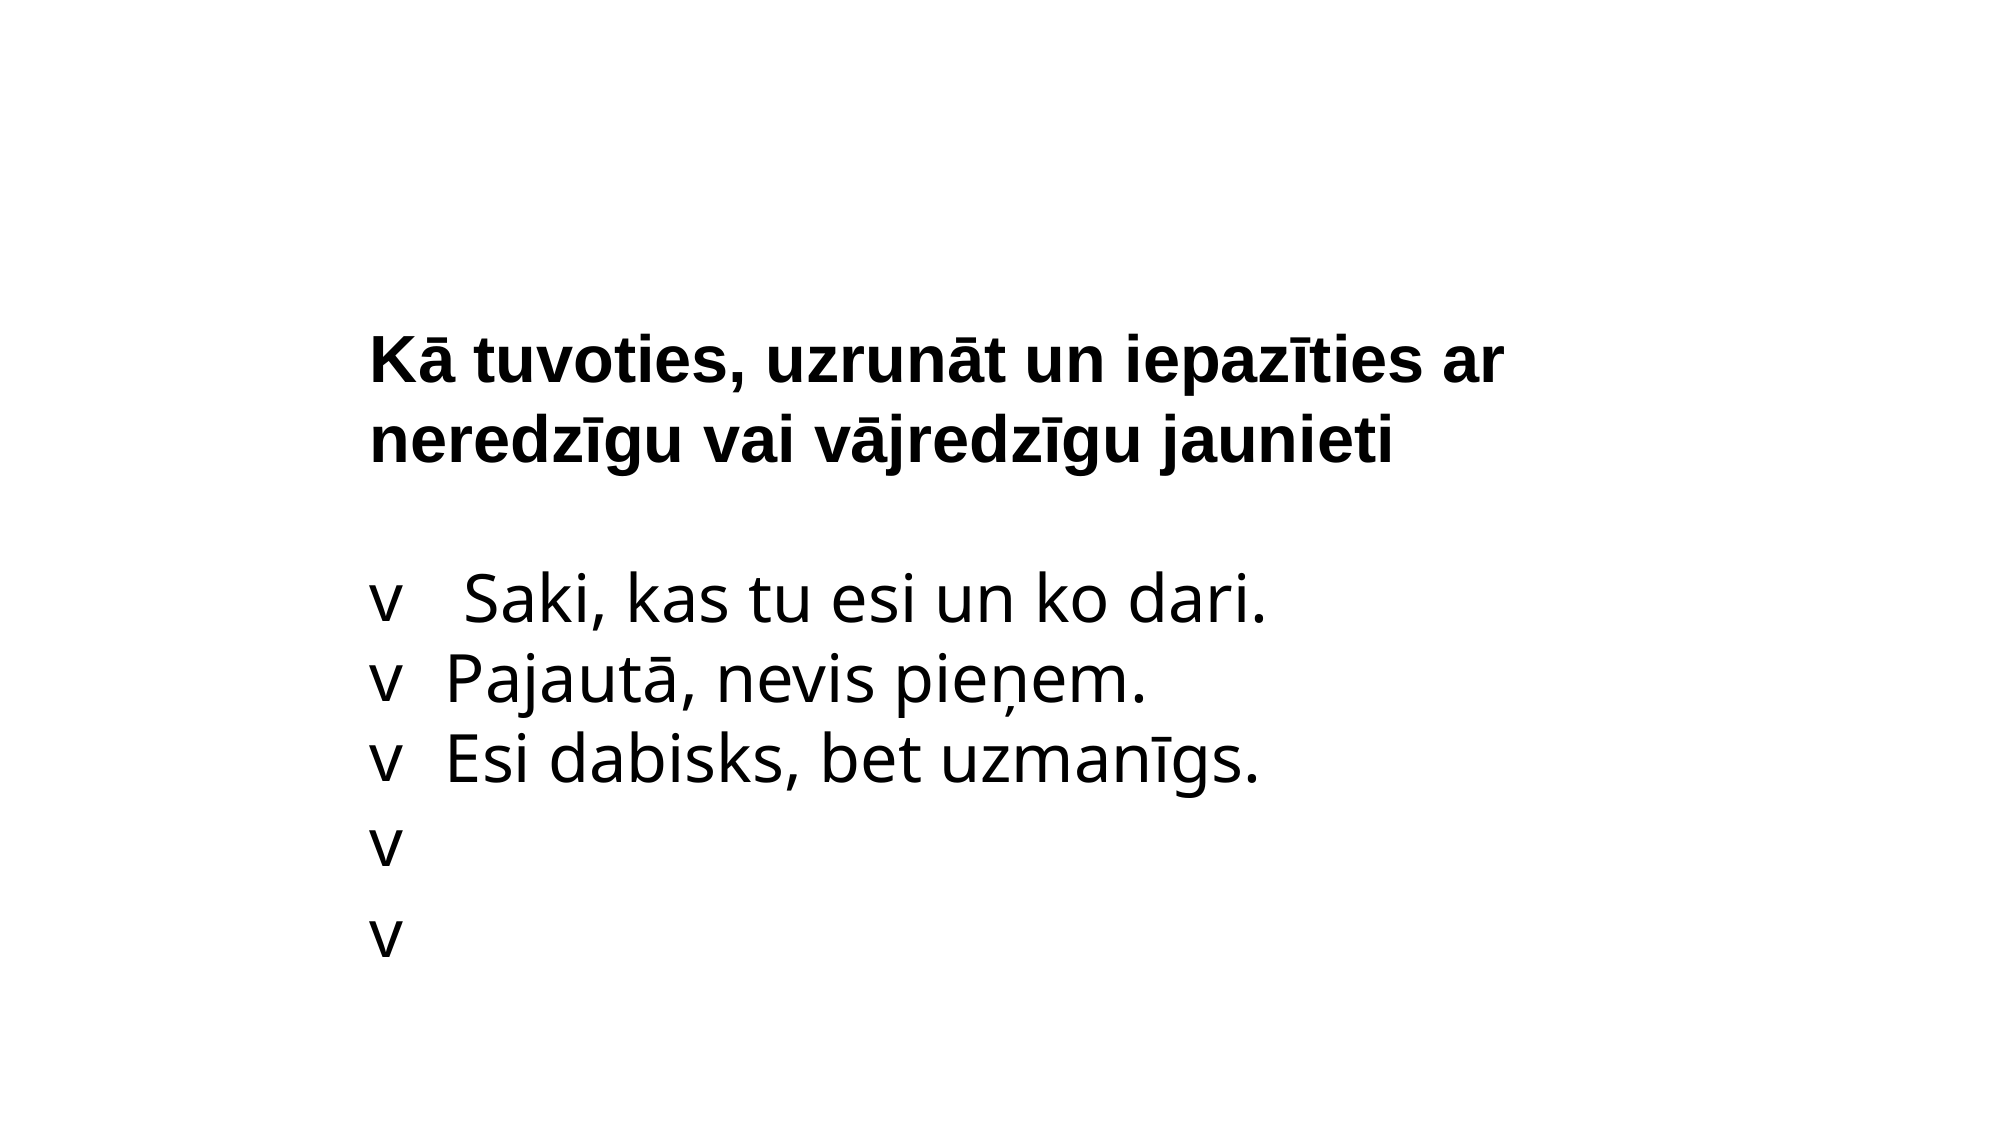

Kā tuvoties, uzrunāt un iepazīties ar neredzīgu vai vājredzīgu jaunieti
 Saki, kas tu esi un ko dari.
Pajautā, nevis pieņem.
Esi dabisks, bet uzmanīgs.